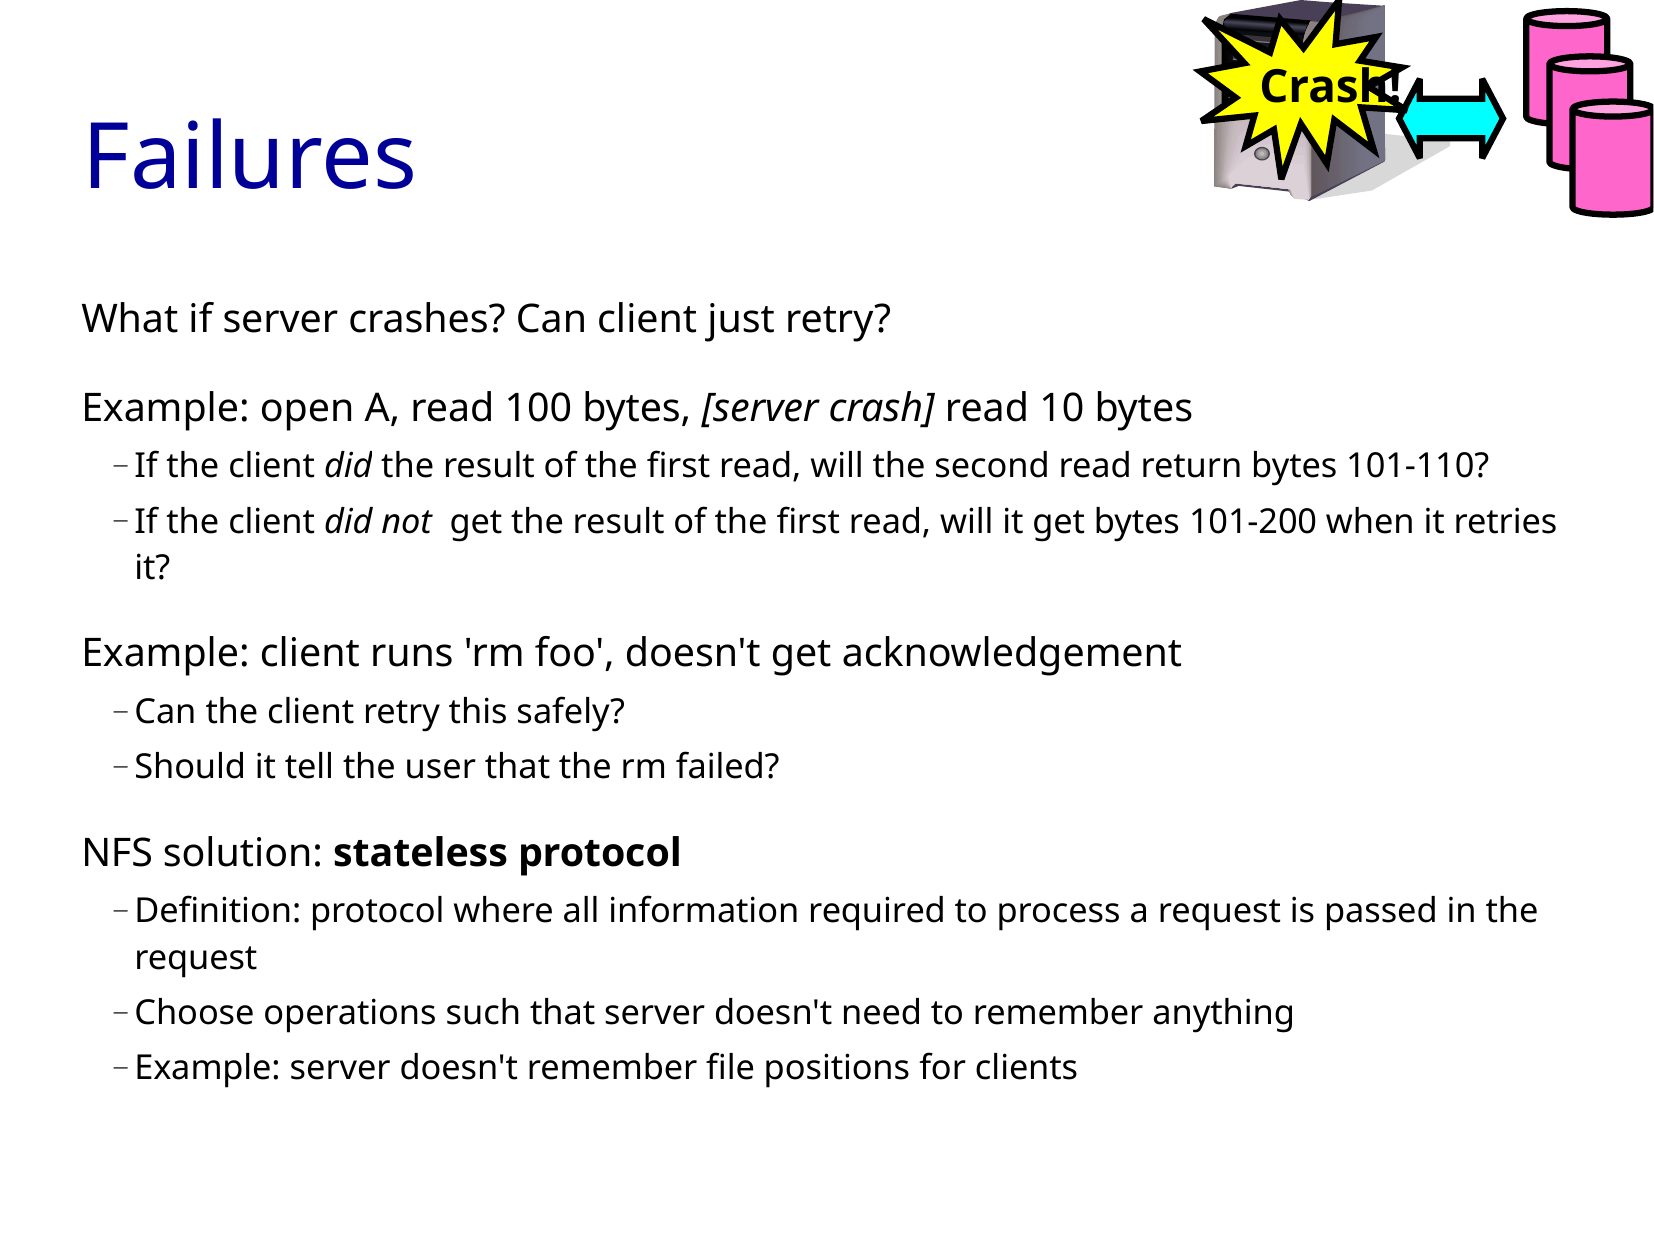

Crash!
# Failures
What if server crashes? Can client just retry?
Example: open A, read 100 bytes, [server crash] read 10 bytes
If the client did the result of the first read, will the second read return bytes 101-110?
If the client did not get the result of the first read, will it get bytes 101-200 when it retries it?
Example: client runs 'rm foo', doesn't get acknowledgement
Can the client retry this safely?
Should it tell the user that the rm failed?
NFS solution: stateless protocol
Definition: protocol where all information required to process a request is passed in the request
Choose operations such that server doesn't need to remember anything
Example: server doesn't remember file positions for clients